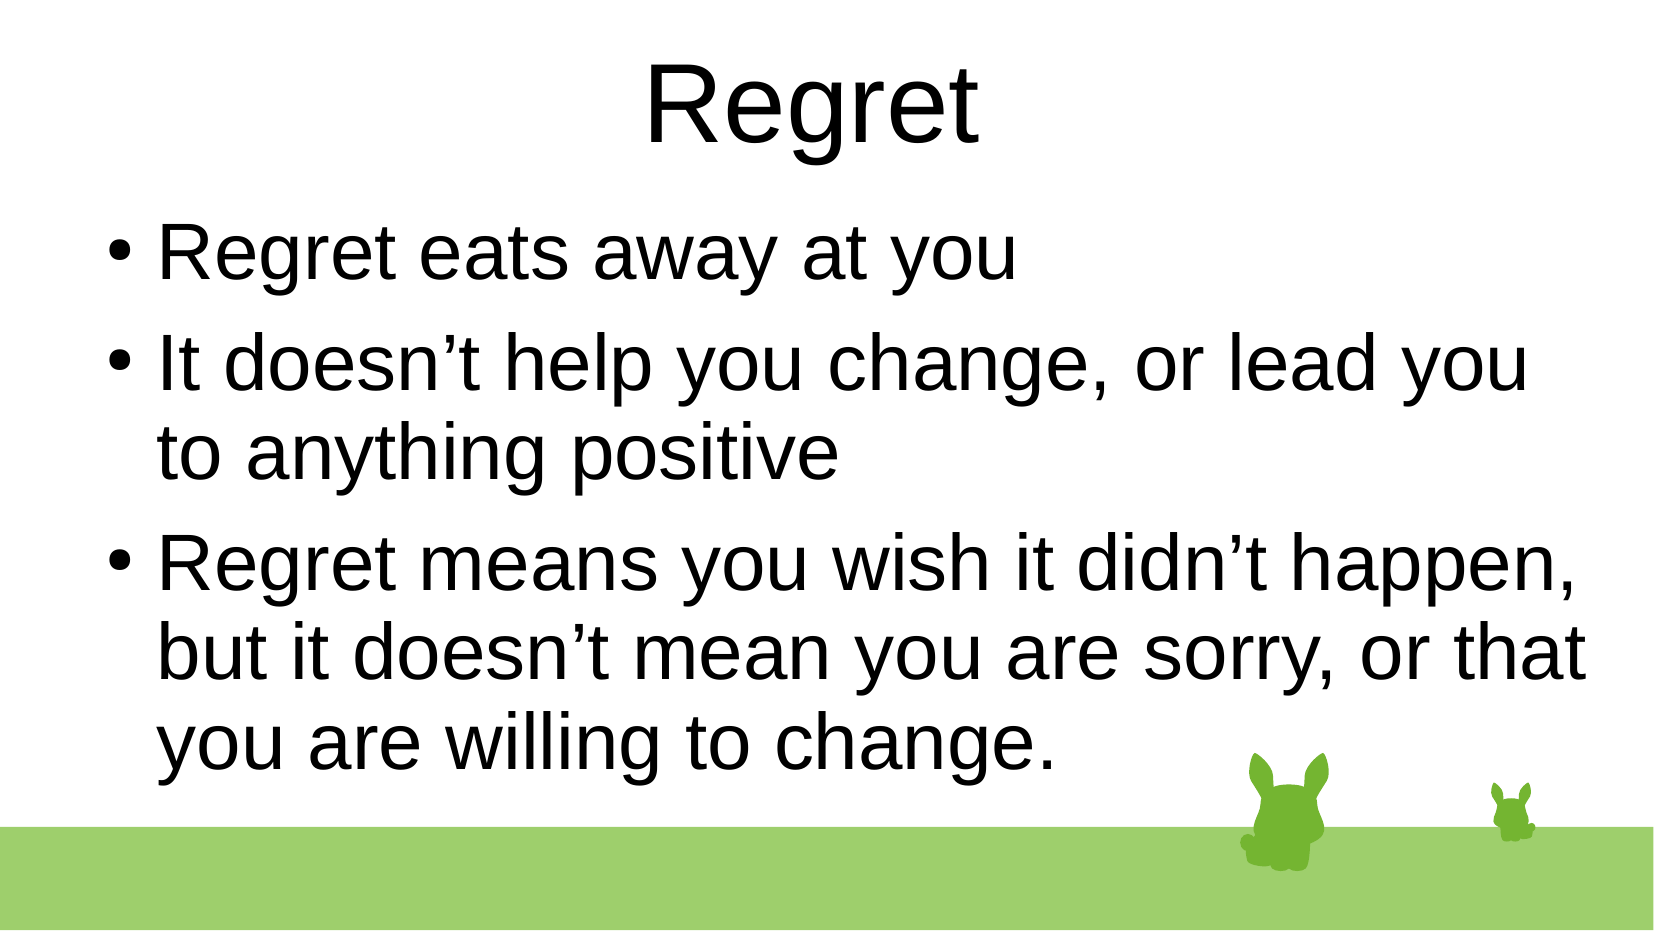

# Regret
Regret eats away at you
It doesn’t help you change, or lead you to anything positive
Regret means you wish it didn’t happen, but it doesn’t mean you are sorry, or that you are willing to change.